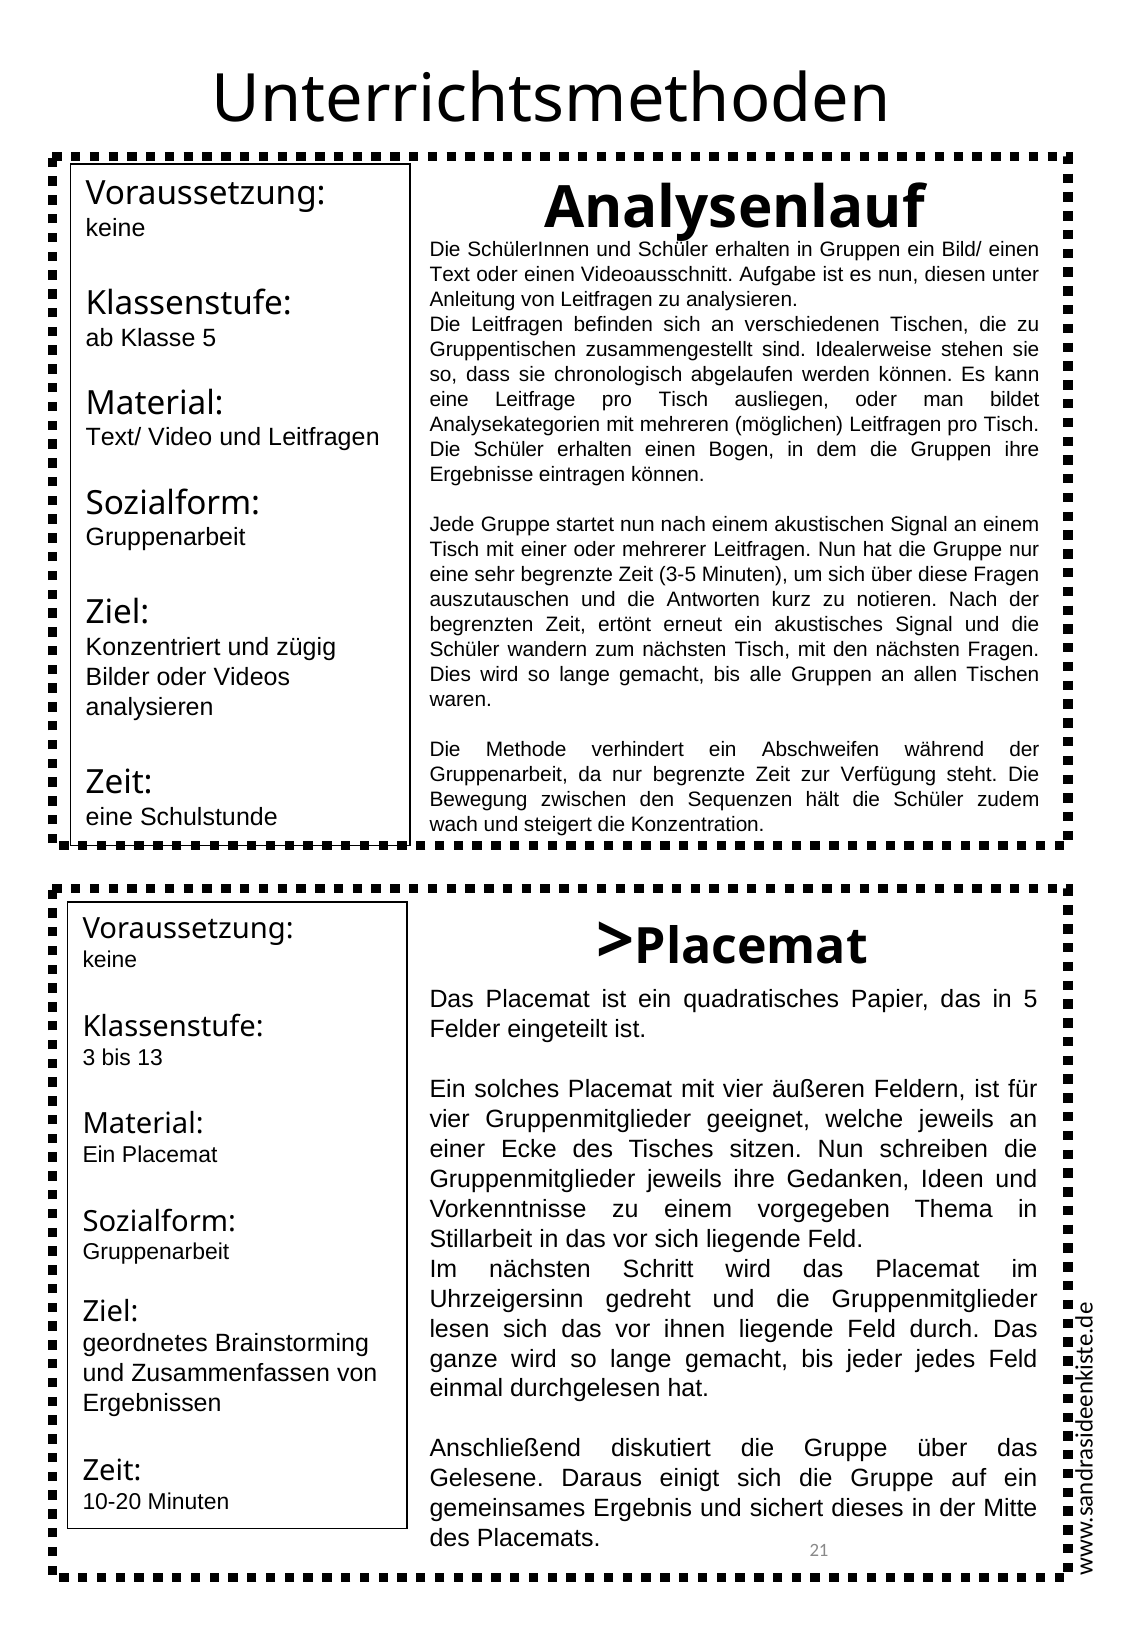

Unterrichtsmethoden
Analysenlauf
Voraussetzung:
keine
Klassenstufe:
ab Klasse 5
Material:
Text/ Video und Leitfragen
Sozialform:
Gruppenarbeit
Ziel:
Konzentriert und zügig Bilder oder Videos analysieren
Zeit:
eine Schulstunde
Die SchülerInnen und Schüler erhalten in Gruppen ein Bild/ einen Text oder einen Videoausschnitt. Aufgabe ist es nun, diesen unter Anleitung von Leitfragen zu analysieren.
Die Leitfragen befinden sich an verschiedenen Tischen, die zu Gruppentischen zusammengestellt sind. Idealerweise stehen sie so, dass sie chronologisch abgelaufen werden können. Es kann eine Leitfrage pro Tisch ausliegen, oder man bildet Analysekategorien mit mehreren (möglichen) Leitfragen pro Tisch. Die Schüler erhalten einen Bogen, in dem die Gruppen ihre Ergebnisse eintragen können.
Jede Gruppe startet nun nach einem akustischen Signal an einem Tisch mit einer oder mehrerer Leitfragen. Nun hat die Gruppe nur eine sehr begrenzte Zeit (3-5 Minuten), um sich über diese Fragen auszutauschen und die Antworten kurz zu notieren. Nach der begrenzten Zeit, ertönt erneut ein akustisches Signal und die Schüler wandern zum nächsten Tisch, mit den nächsten Fragen. Dies wird so lange gemacht, bis alle Gruppen an allen Tischen waren.
Die Methode verhindert ein Abschweifen während der Gruppenarbeit, da nur begrenzte Zeit zur Verfügung steht. Die Bewegung zwischen den Sequenzen hält die Schüler zudem wach und steigert die Konzentration.
>Placemat
Voraussetzung:
keine
Klassenstufe:
3 bis 13
Material:
Ein Placemat
Sozialform:
Gruppenarbeit
Ziel:
geordnetes Brainstorming und Zusammenfassen von Ergebnissen
Zeit:
10-20 Minuten
Das Placemat ist ein quadratisches Papier, das in 5 Felder eingeteilt ist.
Ein solches Placemat mit vier äußeren Feldern, ist für vier Gruppenmitglieder geeignet, welche jeweils an einer Ecke des Tisches sitzen. Nun schreiben die Gruppenmitglieder jeweils ihre Gedanken, Ideen und Vorkenntnisse zu einem vorgegeben Thema in Stillarbeit in das vor sich liegende Feld.
Im nächsten Schritt wird das Placemat im Uhrzeigersinn gedreht und die Gruppenmitglieder lesen sich das vor ihnen liegende Feld durch. Das ganze wird so lange gemacht, bis jeder jedes Feld einmal durchgelesen hat.
Anschließend diskutiert die Gruppe über das Gelesene. Daraus einigt sich die Gruppe auf ein gemeinsames Ergebnis und sichert dieses in der Mitte des Placemats.
www.sandrasideenkiste.de